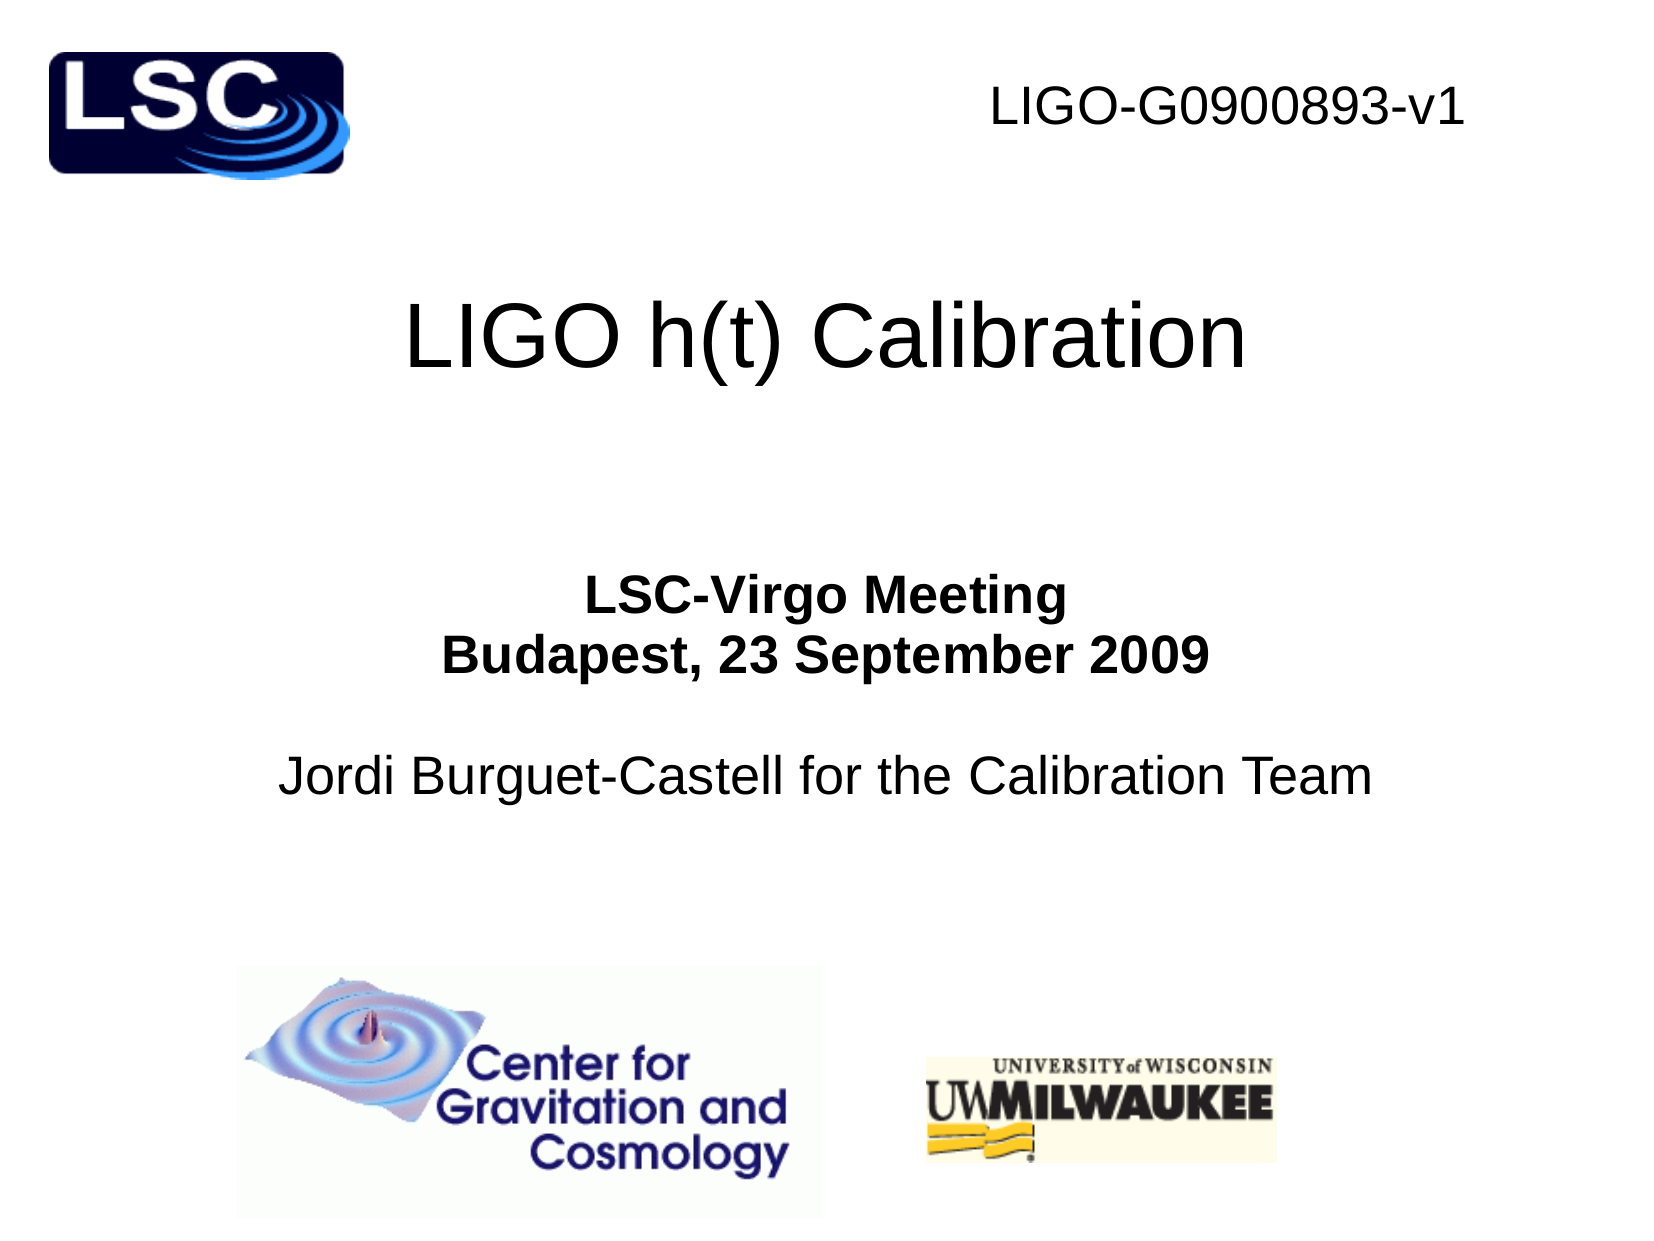

LIGO-G0900893-v1
# LIGO h(t) Calibration
LSC-Virgo Meeting
Budapest, 23 September 2009
Jordi Burguet-Castell for the Calibration Team